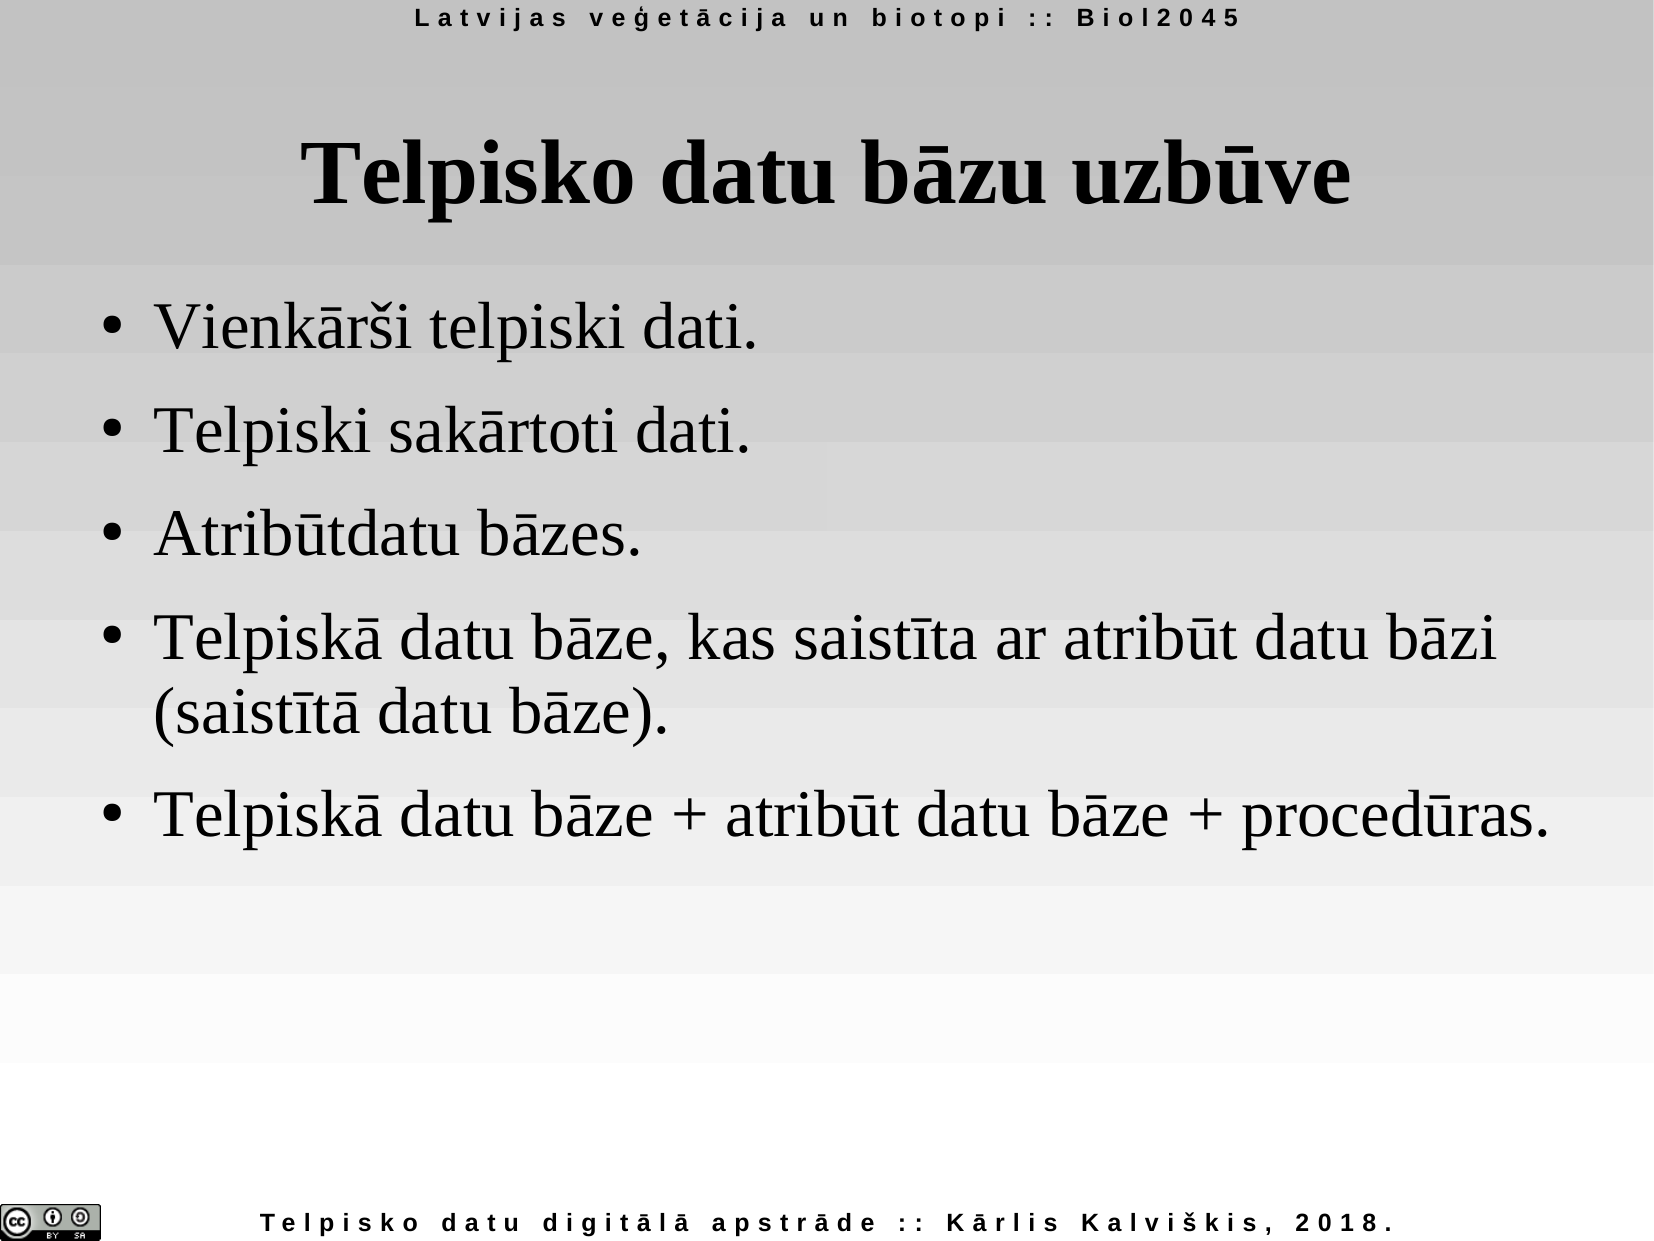

# Telpisko datu bāzu uzbūve
Vienkārši telpiski dati.
Telpiski sakārtoti dati.
Atribūtdatu bāzes.
Telpiskā datu bāze, kas saistīta ar atribūt datu bāzi (saistītā datu bāze).
Telpiskā datu bāze + atribūt datu bāze + procedūras.